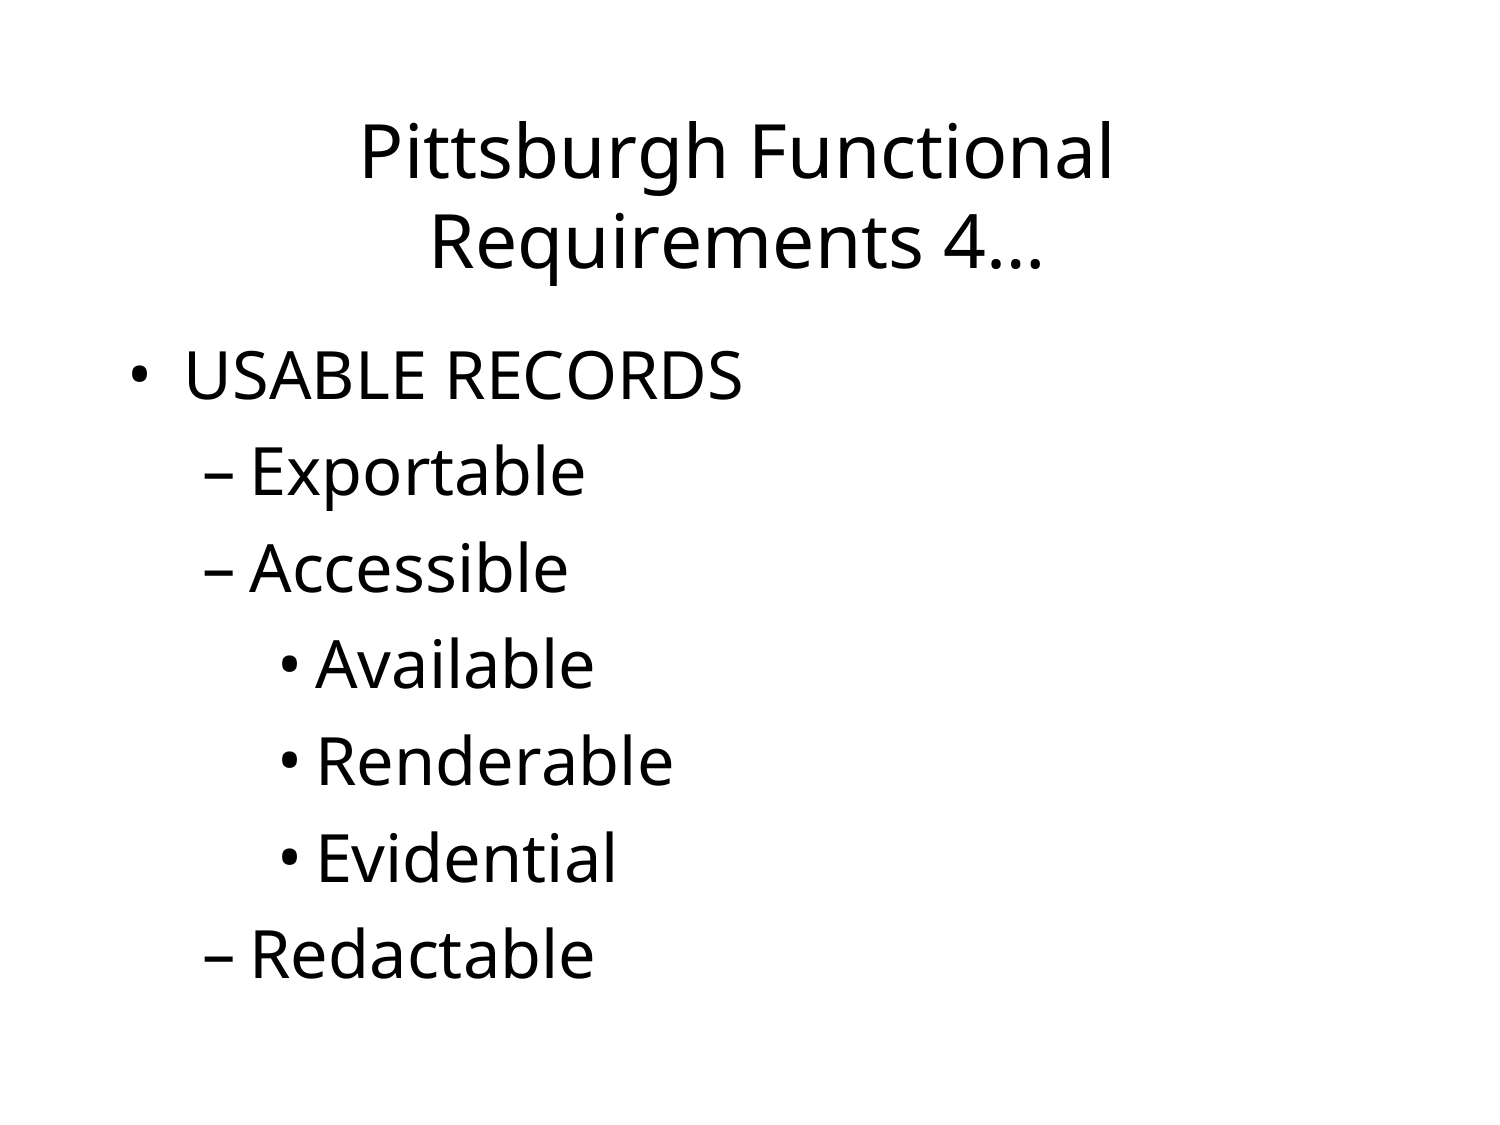

# Pittsburgh Functional Requirements 4…
USABLE RECORDS
Exportable
Accessible
Available
Renderable
Evidential
Redactable